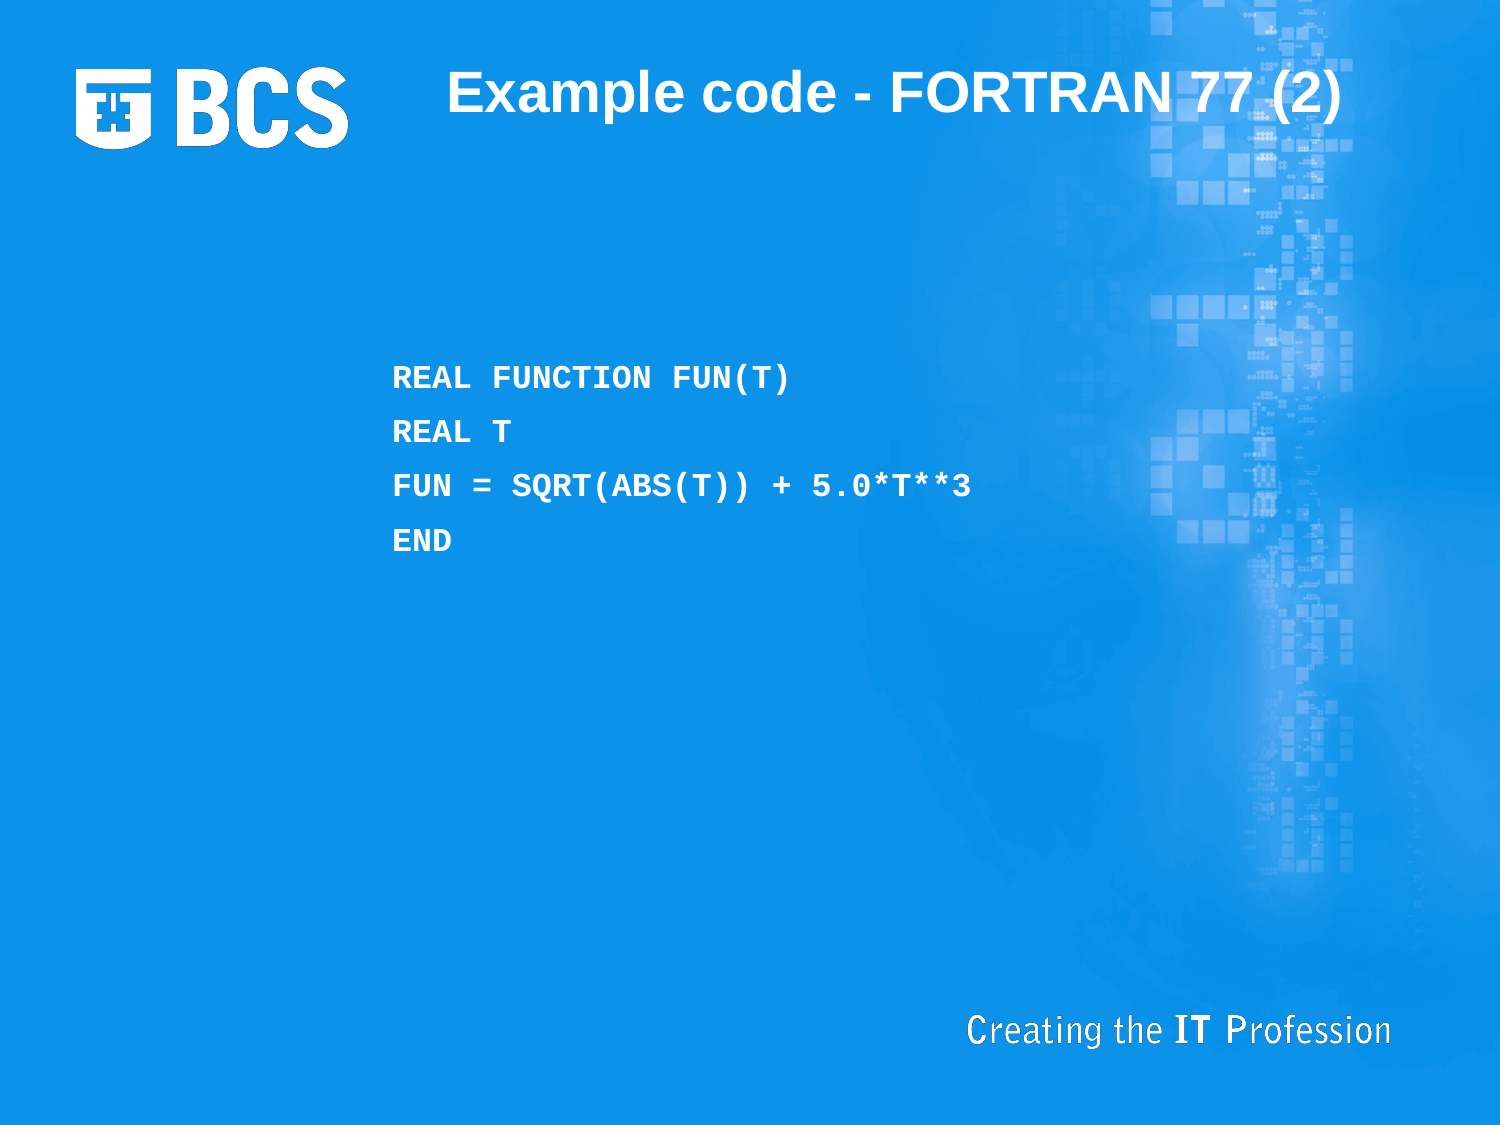

# Example code - FORTRAN 77 (2)
 REAL FUNCTION FUN(T)
 REAL T
 FUN = SQRT(ABS(T)) + 5.0*T**3
 END